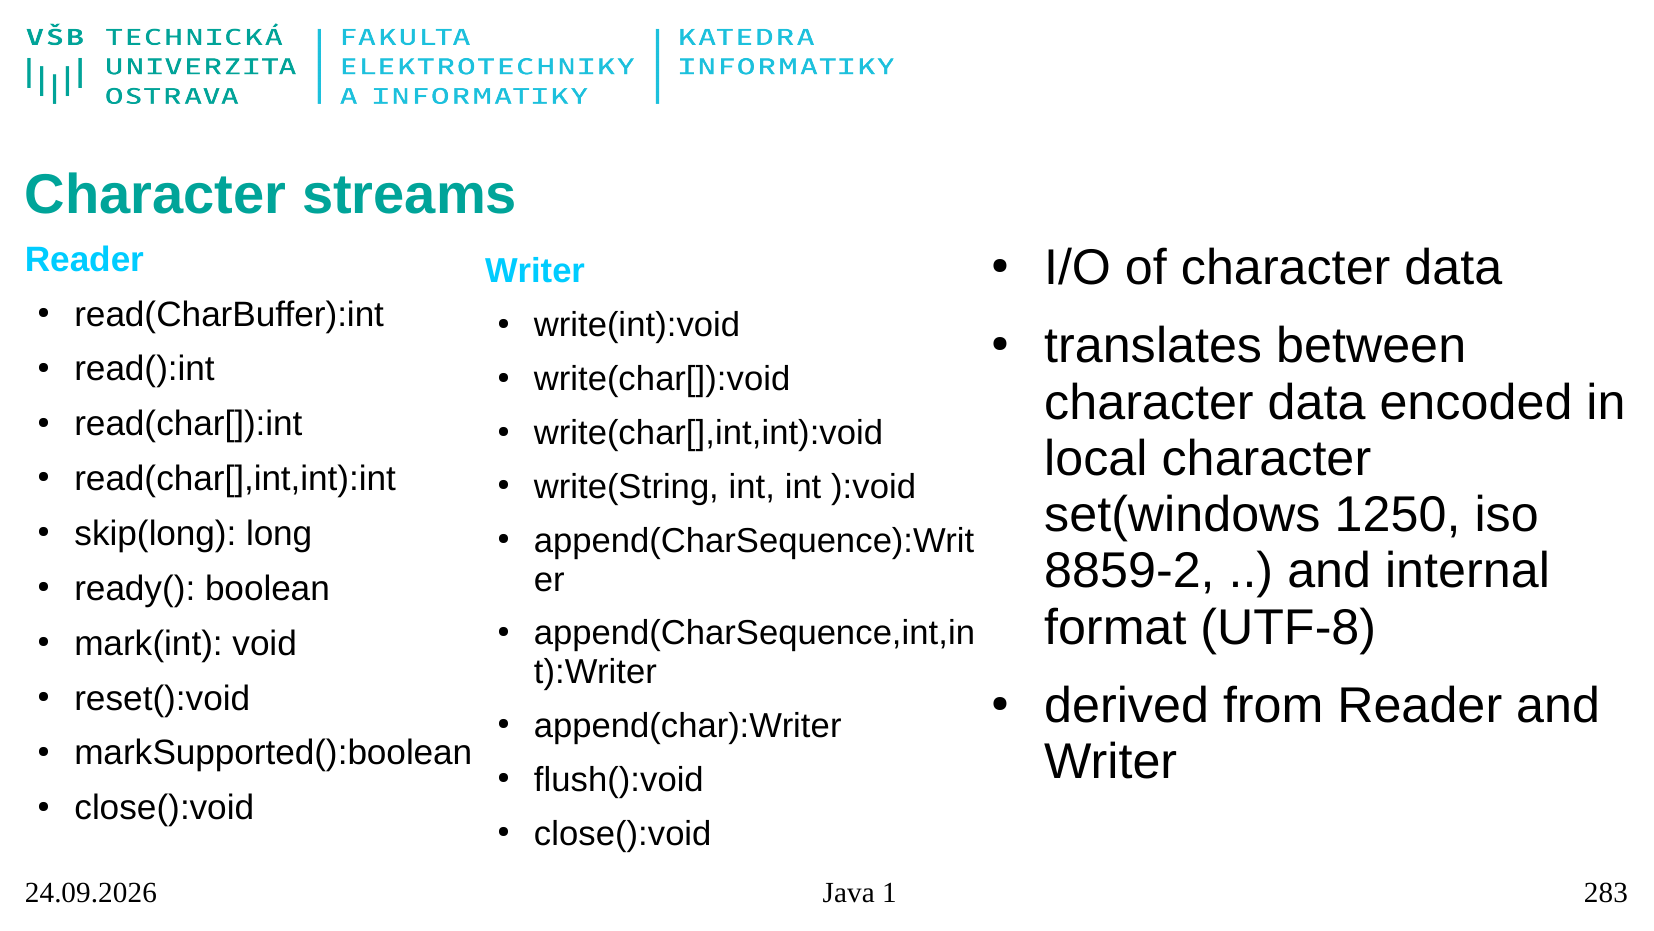

# Character streams
Reader
read(CharBuffer):int
read():int
read(char[]):int
read(char[],int,int):int
skip(long): long
ready(): boolean
mark(int): void
reset():void
markSupported():boolean
close():void
I/O of character data
translates between character data encoded in local character set(windows 1250, iso 8859-2, ..) and internal format (UTF-8)
derived from Reader and Writer
Writer
write(int):void
write(char[]):void
write(char[],int,int):void
write(String, int, int ):void
append(CharSequence):Writer
append(CharSequence,int,int):Writer
append(char):Writer
flush():void
close():void
Java 1
283